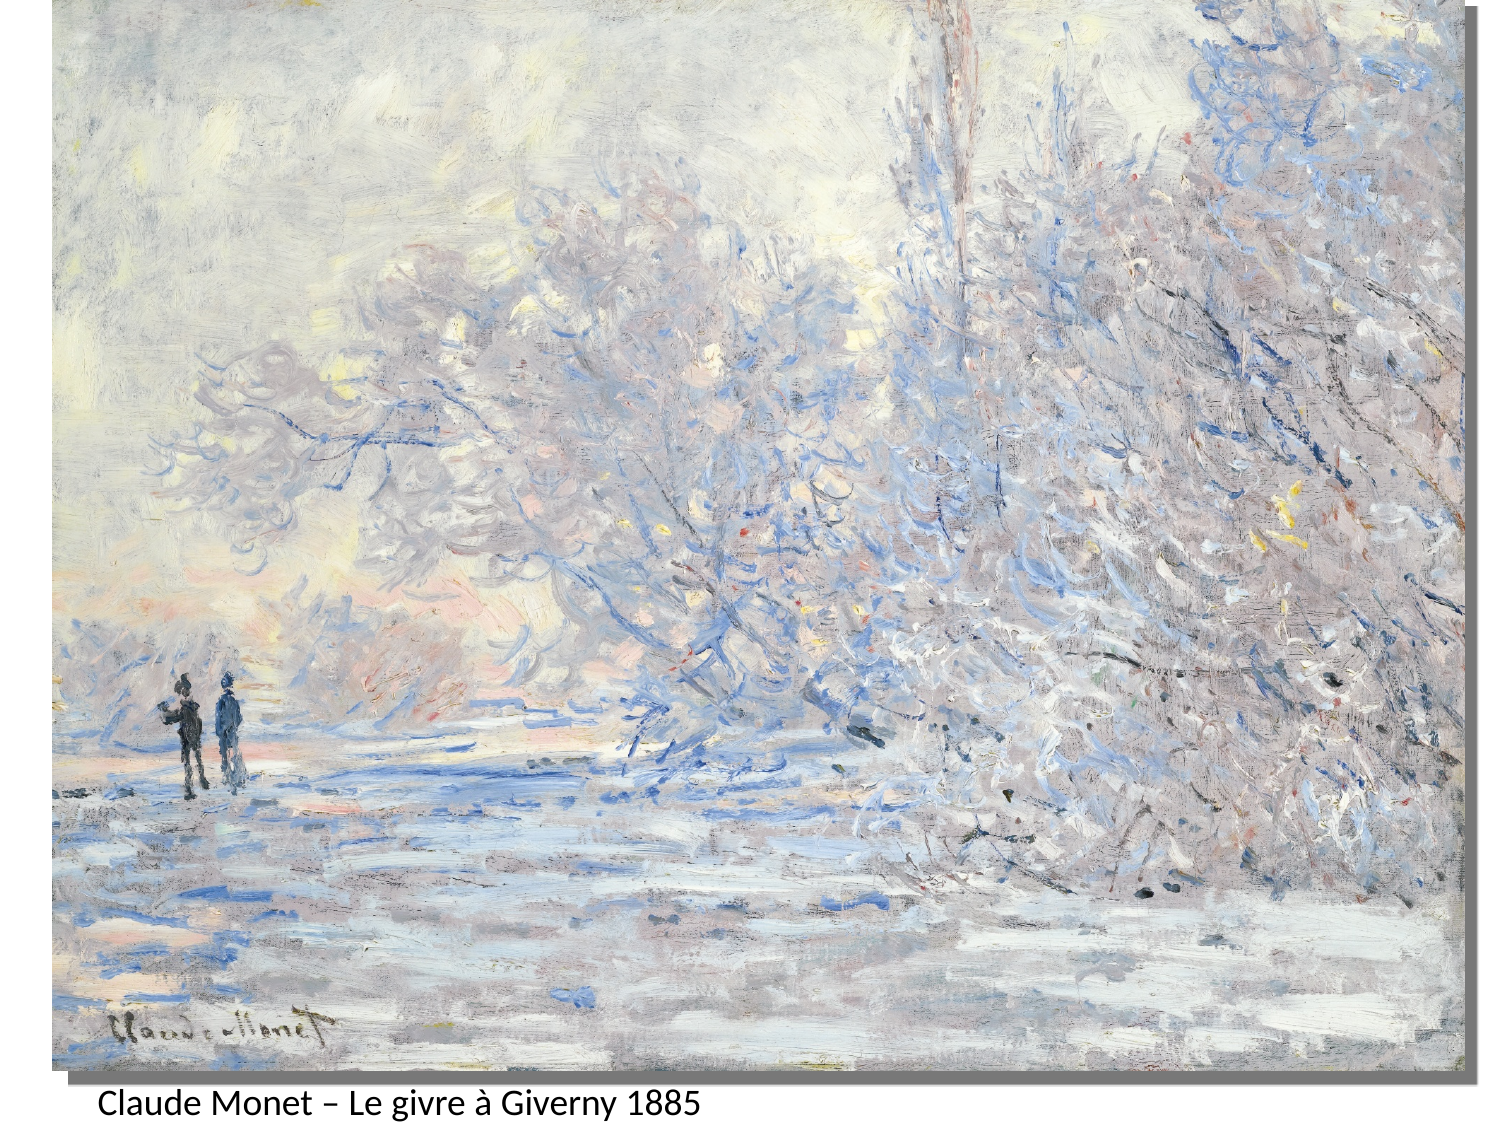

Claude Monet – Le givre à Giverny 1885